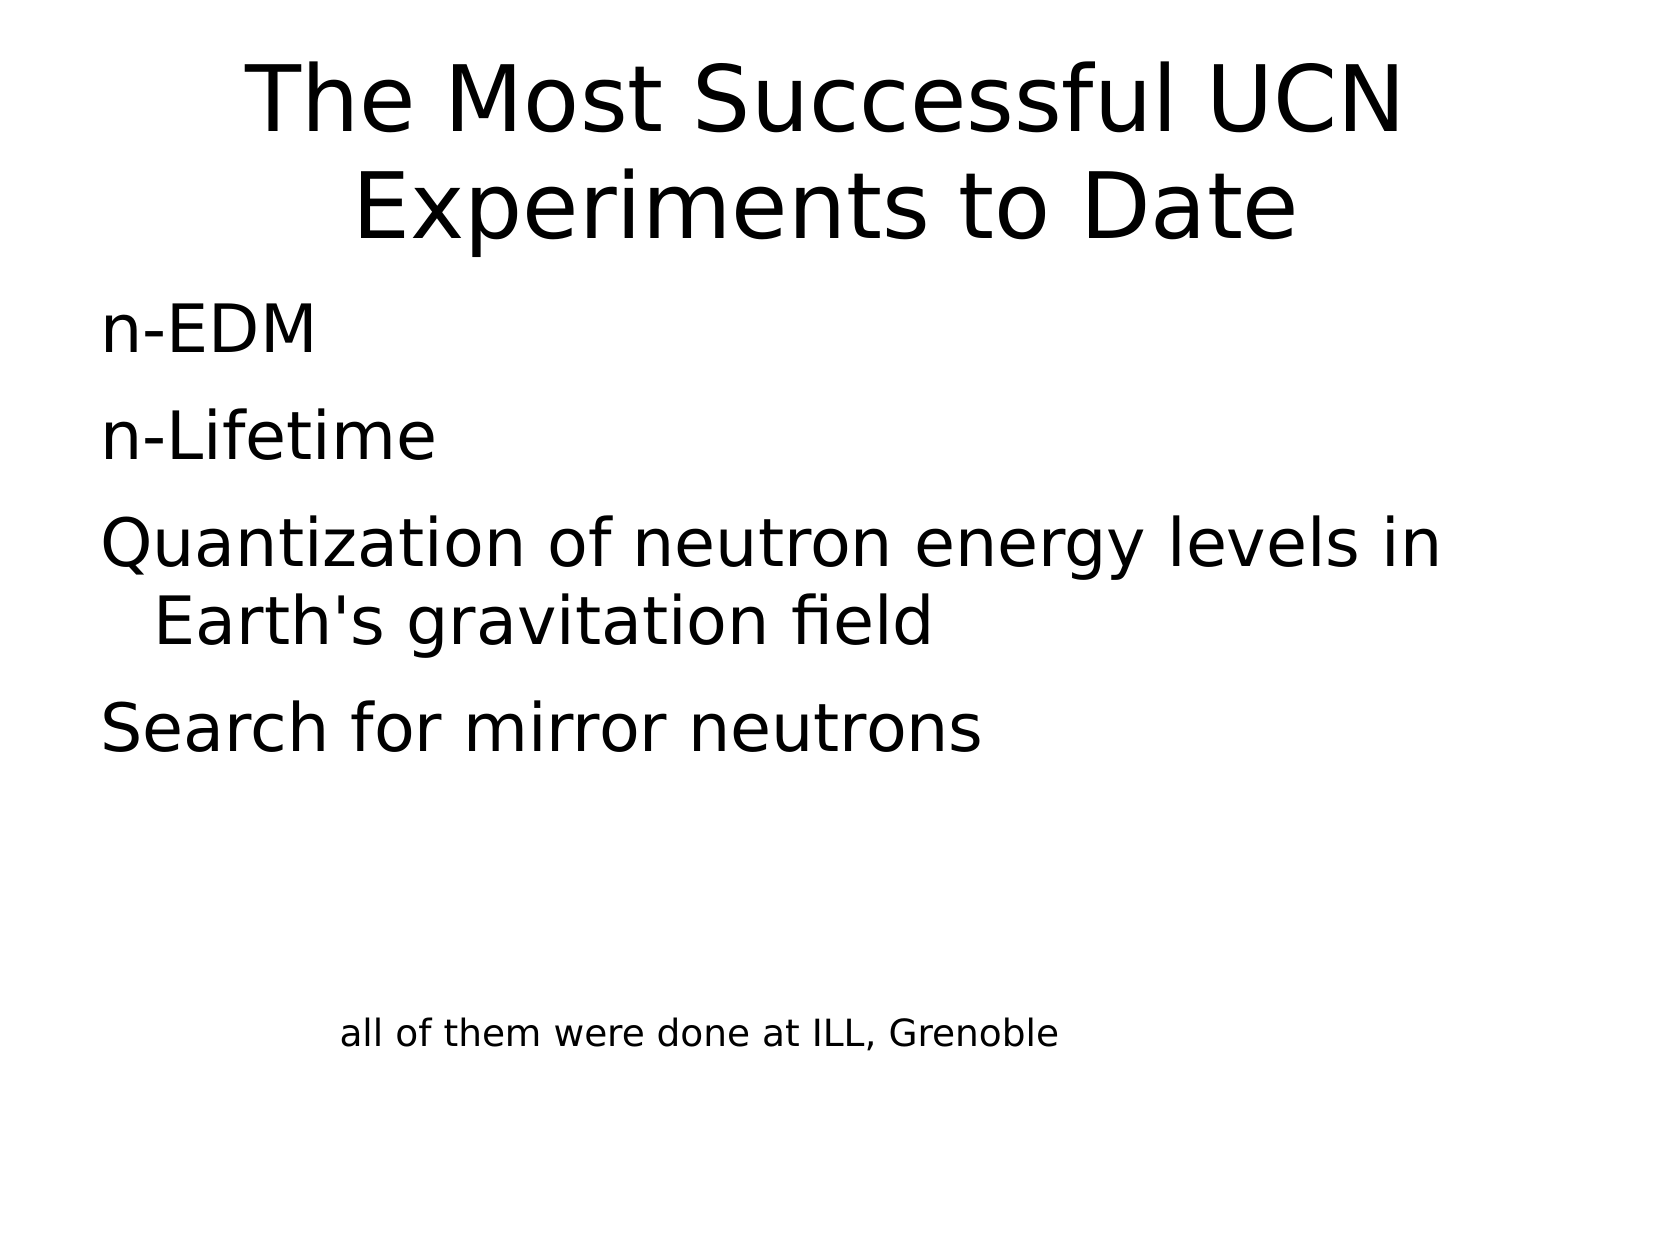

# The Most Successful UCN Experiments to Date
n-EDM
n-Lifetime
Quantization of neutron energy levels in Earth's gravitation field
Search for mirror neutrons
all of them were done at ILL, Grenoble